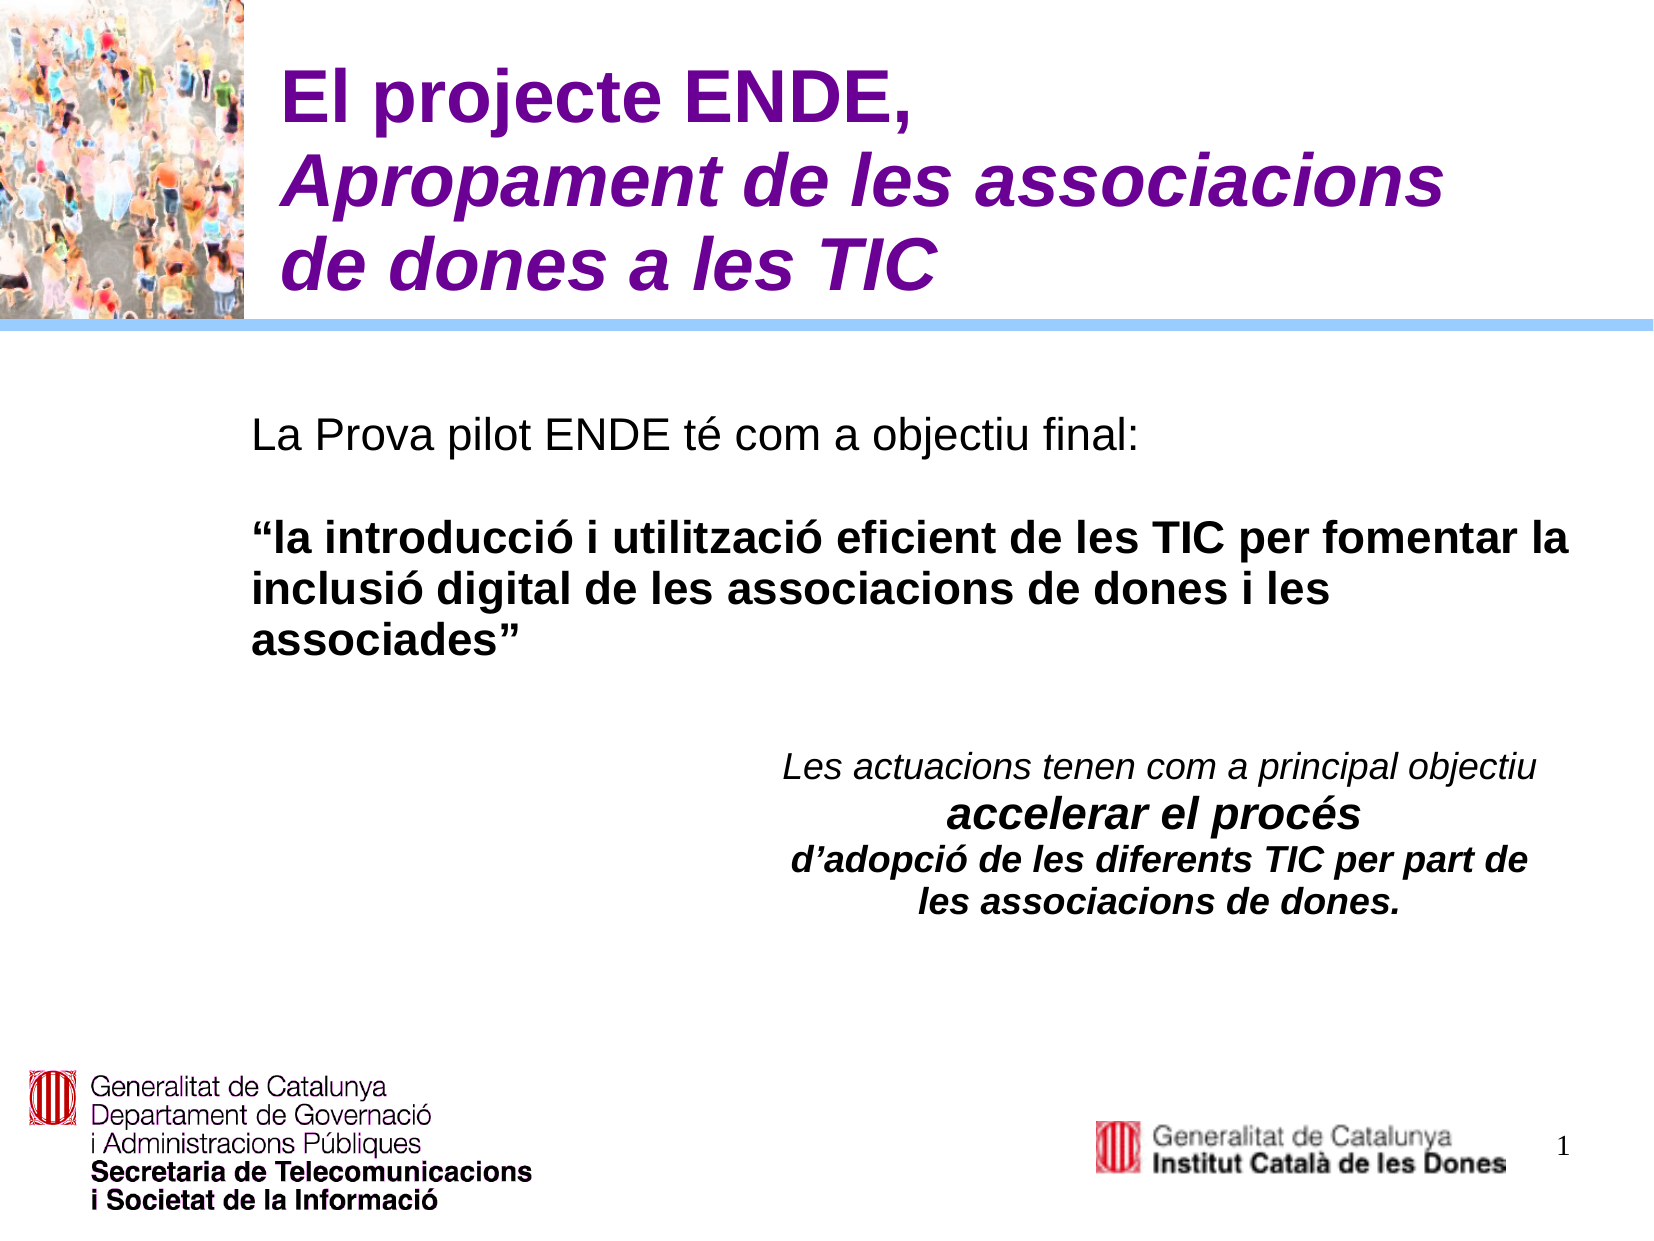

El projecte ENDE,
Apropament de les associacions de dones a les TIC
La Prova pilot ENDE té com a objectiu final:
“la introducció i utilització eficient de les TIC per fomentar la inclusió digital de les associacions de dones i les associades”
Les actuacions tenen com a principal objectiu accelerar el procés
d’adopció de les diferents TIC per part de les associacions de dones.
1